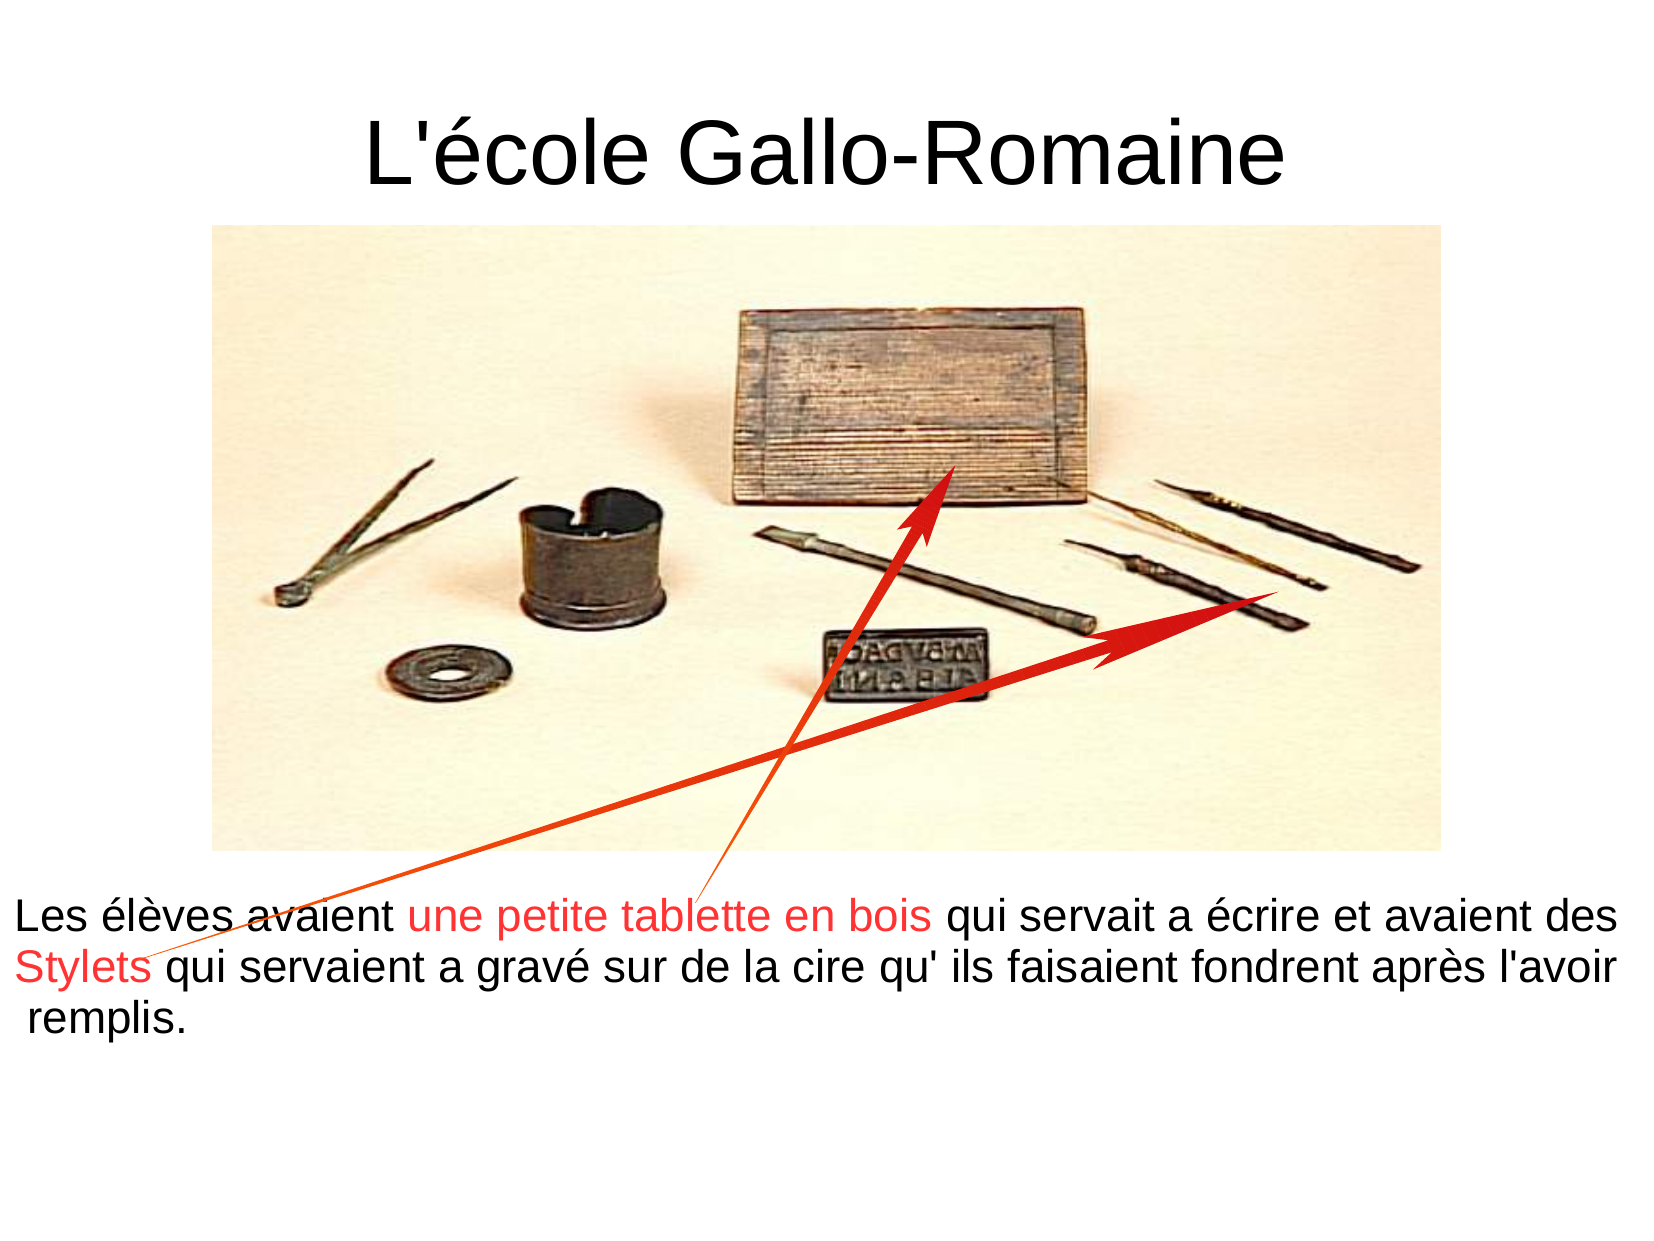

# L'école Gallo-Romaine
Les élèves avaient une petite tablette en bois qui servait a écrire et avaient des
Stylets qui servaient a gravé sur de la cire qu' ils faisaient fondrent après l'avoir
 remplis.